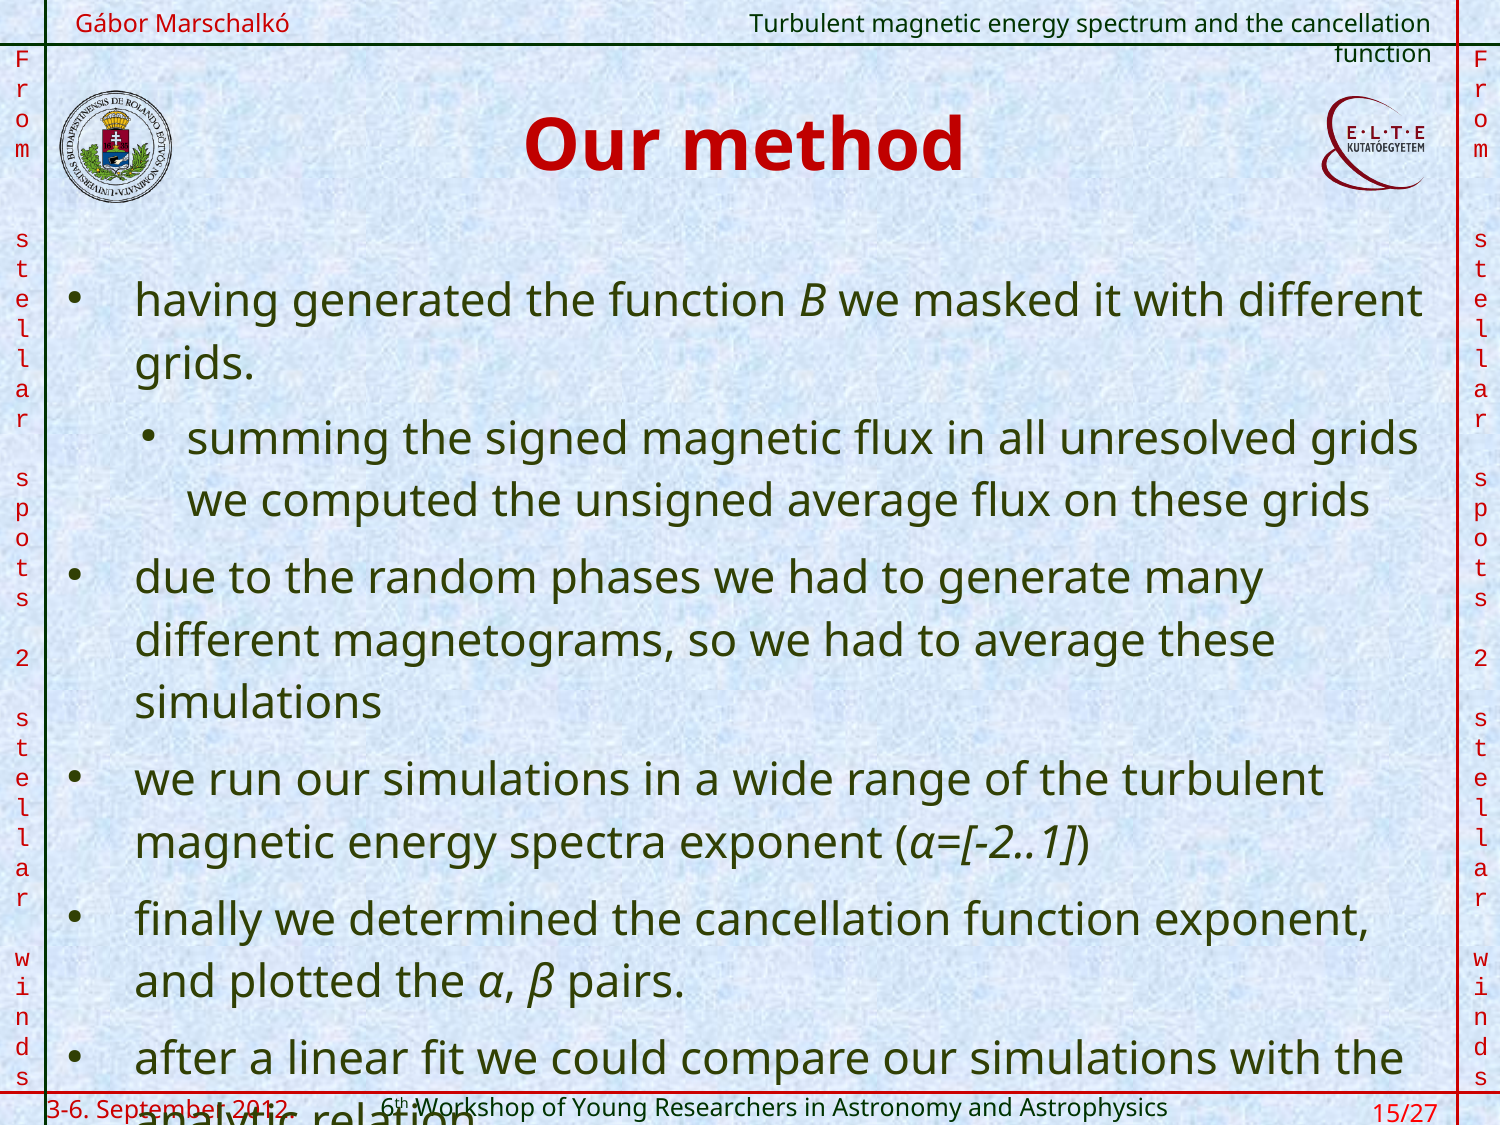

Our method
# having generated the function B we masked it with different grids.
summing the signed magnetic flux in all unresolved grids we computed the unsigned average flux on these grids
due to the random phases we had to generate many different magnetograms, so we had to average these simulations
we run our simulations in a wide range of the turbulent magnetic energy spectra exponent (α=[-2..1])
finally we determined the cancellation function exponent, and plotted the α, β pairs.
after a linear fit we could compare our simulations with the analytic relation